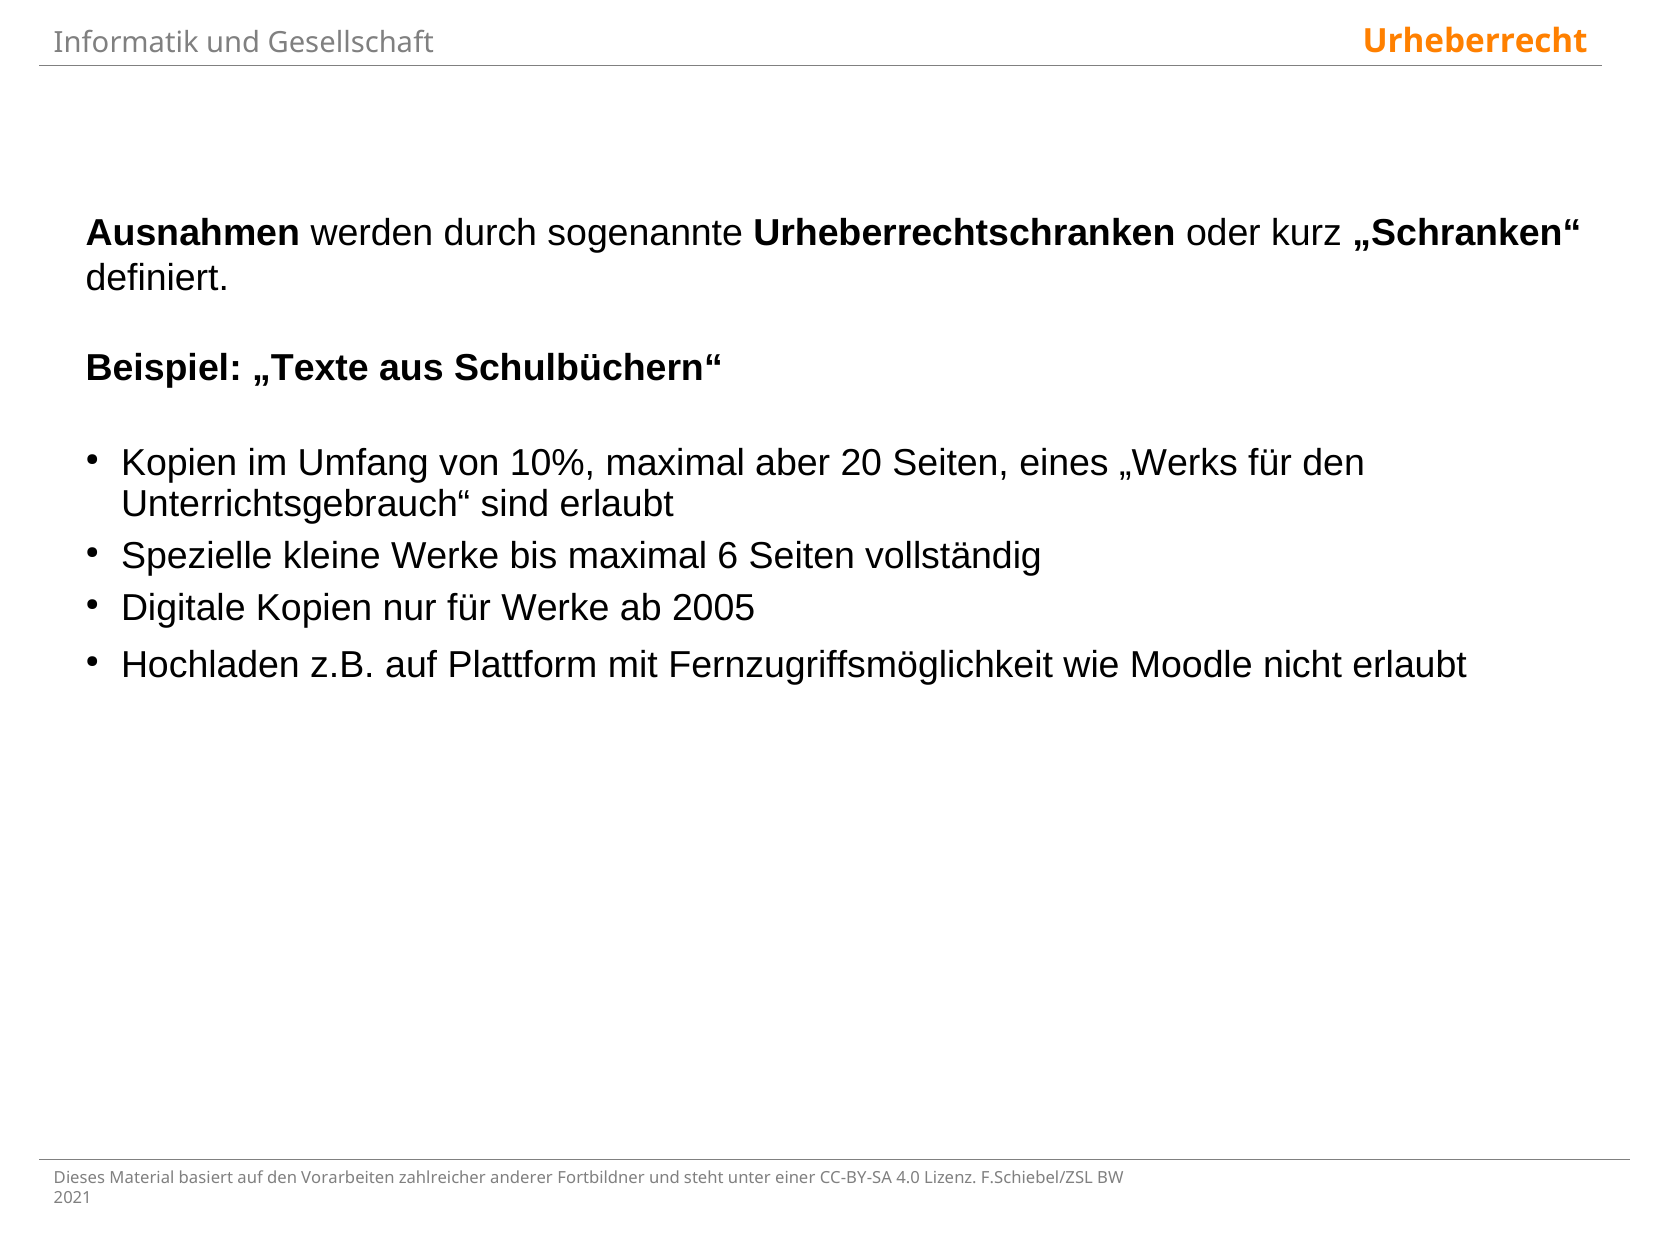

Urheberrecht
Informatik und Gesellschaft
Ausnahmen werden durch sogenannte Urheberrechtschranken oder kurz „Schranken“
definiert.
Beispiel: „Texte aus Schulbüchern“
Kopien im Umfang von 10%, maximal aber 20 Seiten, eines „Werks für den
Unterrichtsgebrauch“ sind erlaubt
Spezielle kleine Werke bis maximal 6 Seiten vollständig
Digitale Kopien nur für Werke ab 2005
Hochladen z.B. auf Plattform mit Fernzugriffsmöglichkeit wie Moodle nicht erlaubt